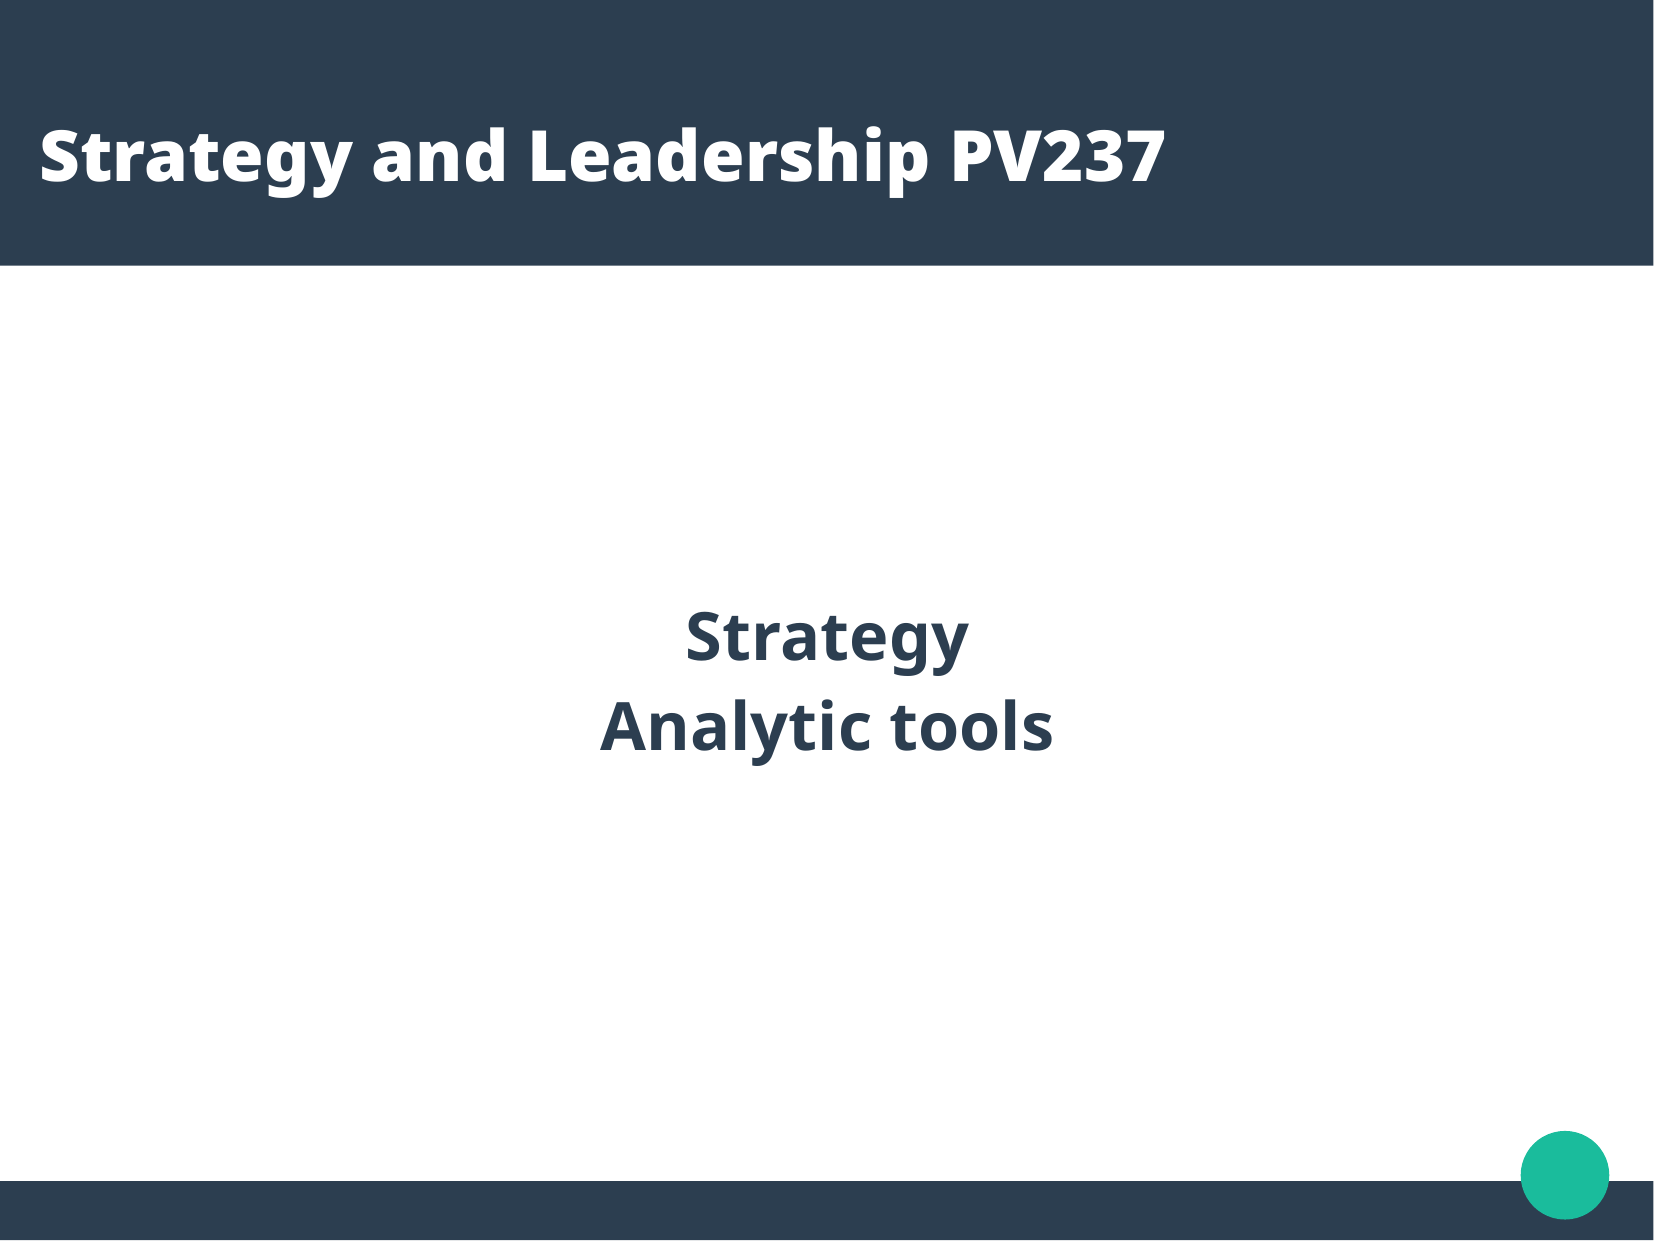

Strategy and Leadership PV237
# Strategy
Analytic tools